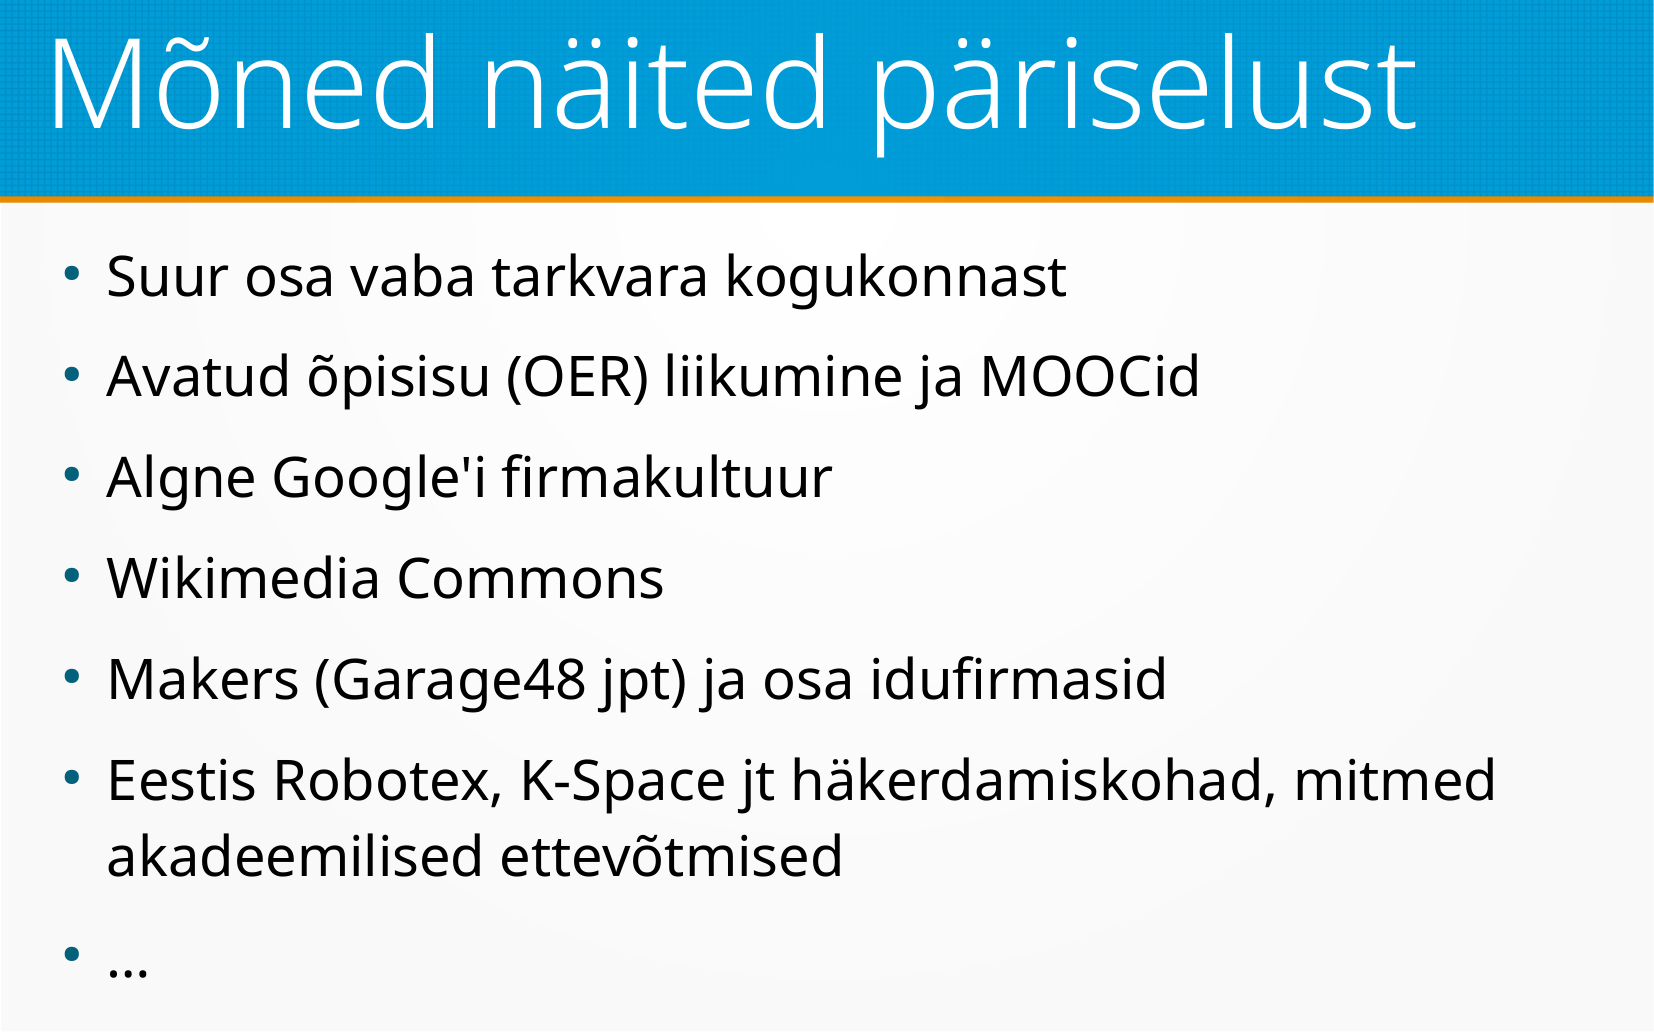

# Mõned näited päriselust
Suur osa vaba tarkvara kogukonnast
Avatud õpisisu (OER) liikumine ja MOOCid
Algne Google'i firmakultuur
Wikimedia Commons
Makers (Garage48 jpt) ja osa idufirmasid
Eestis Robotex, K-Space jt häkerdamiskohad, mitmed akadeemilised ettevõtmised
…